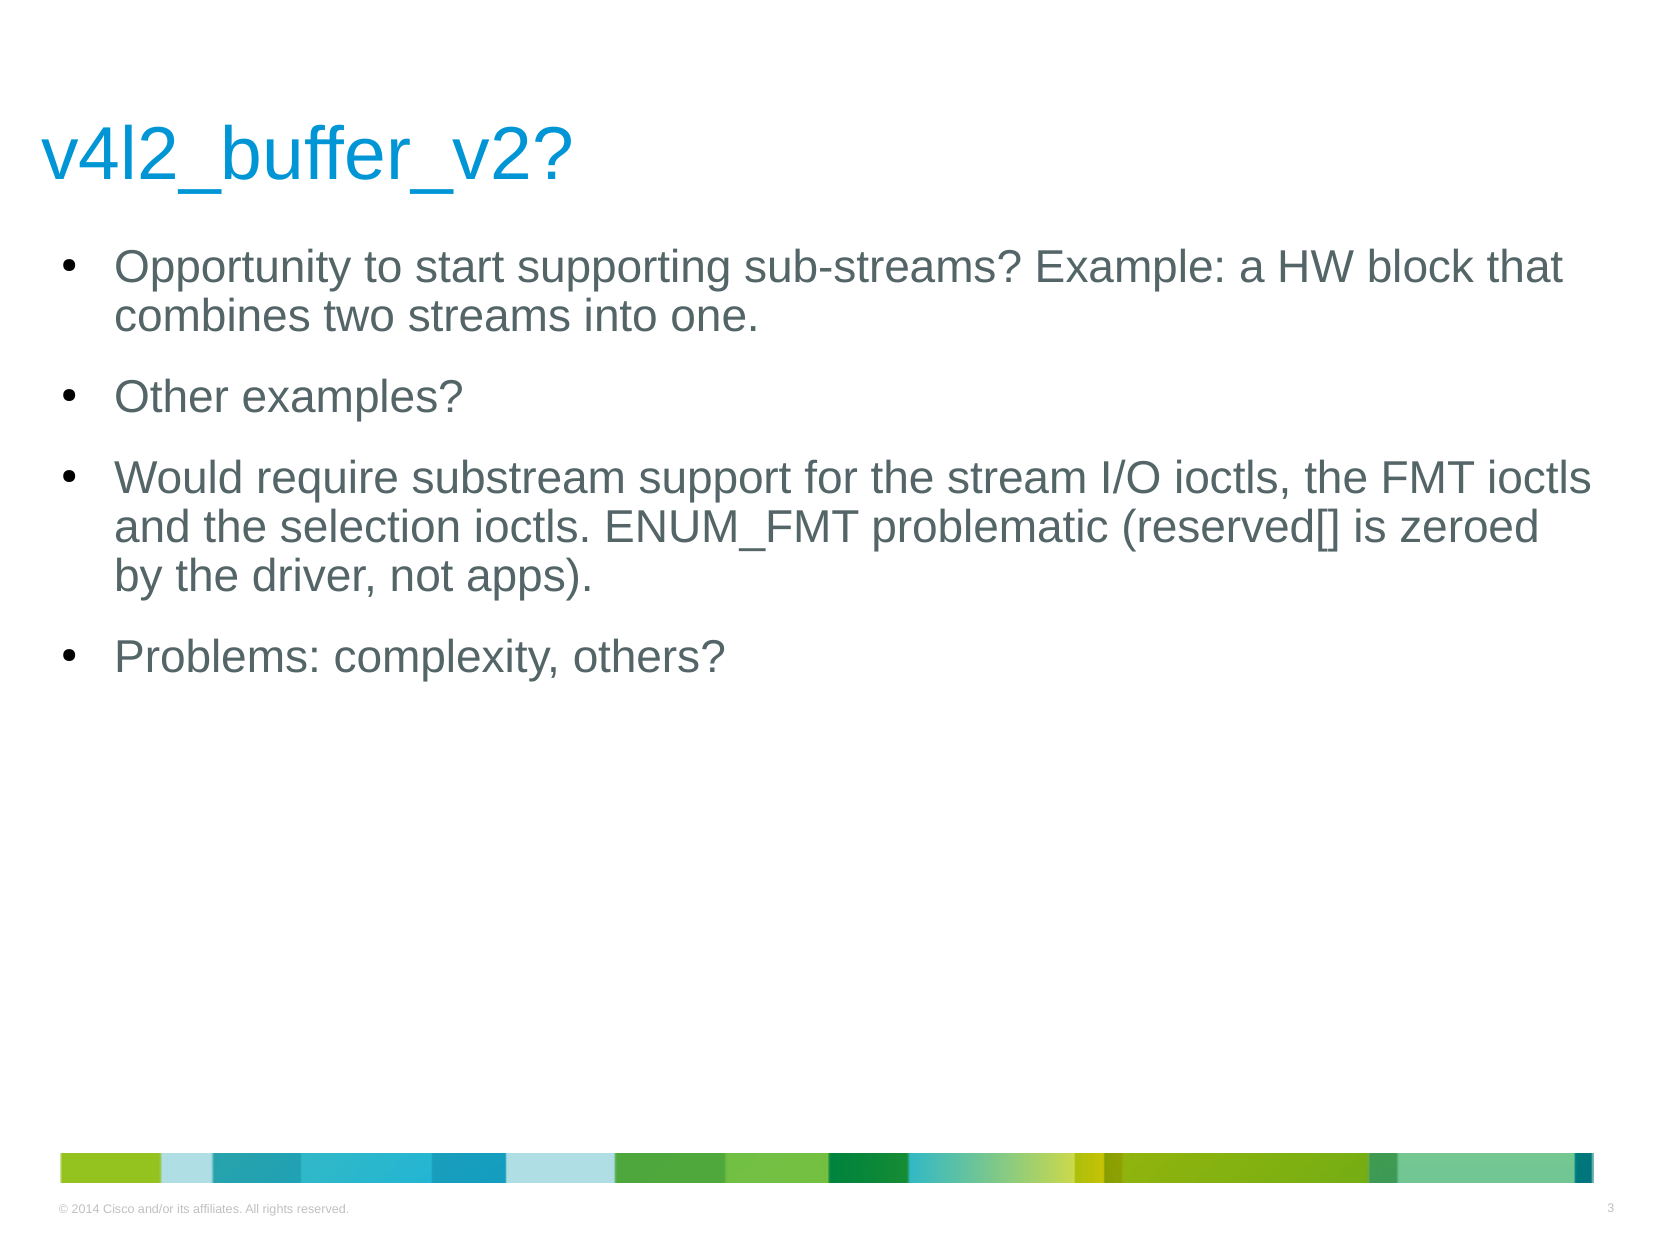

# v4l2_buffer_v2?
Opportunity to start supporting sub-streams? Example: a HW block that combines two streams into one.
Other examples?
Would require substream support for the stream I/O ioctls, the FMT ioctls and the selection ioctls. ENUM_FMT problematic (reserved[] is zeroed by the driver, not apps).
Problems: complexity, others?